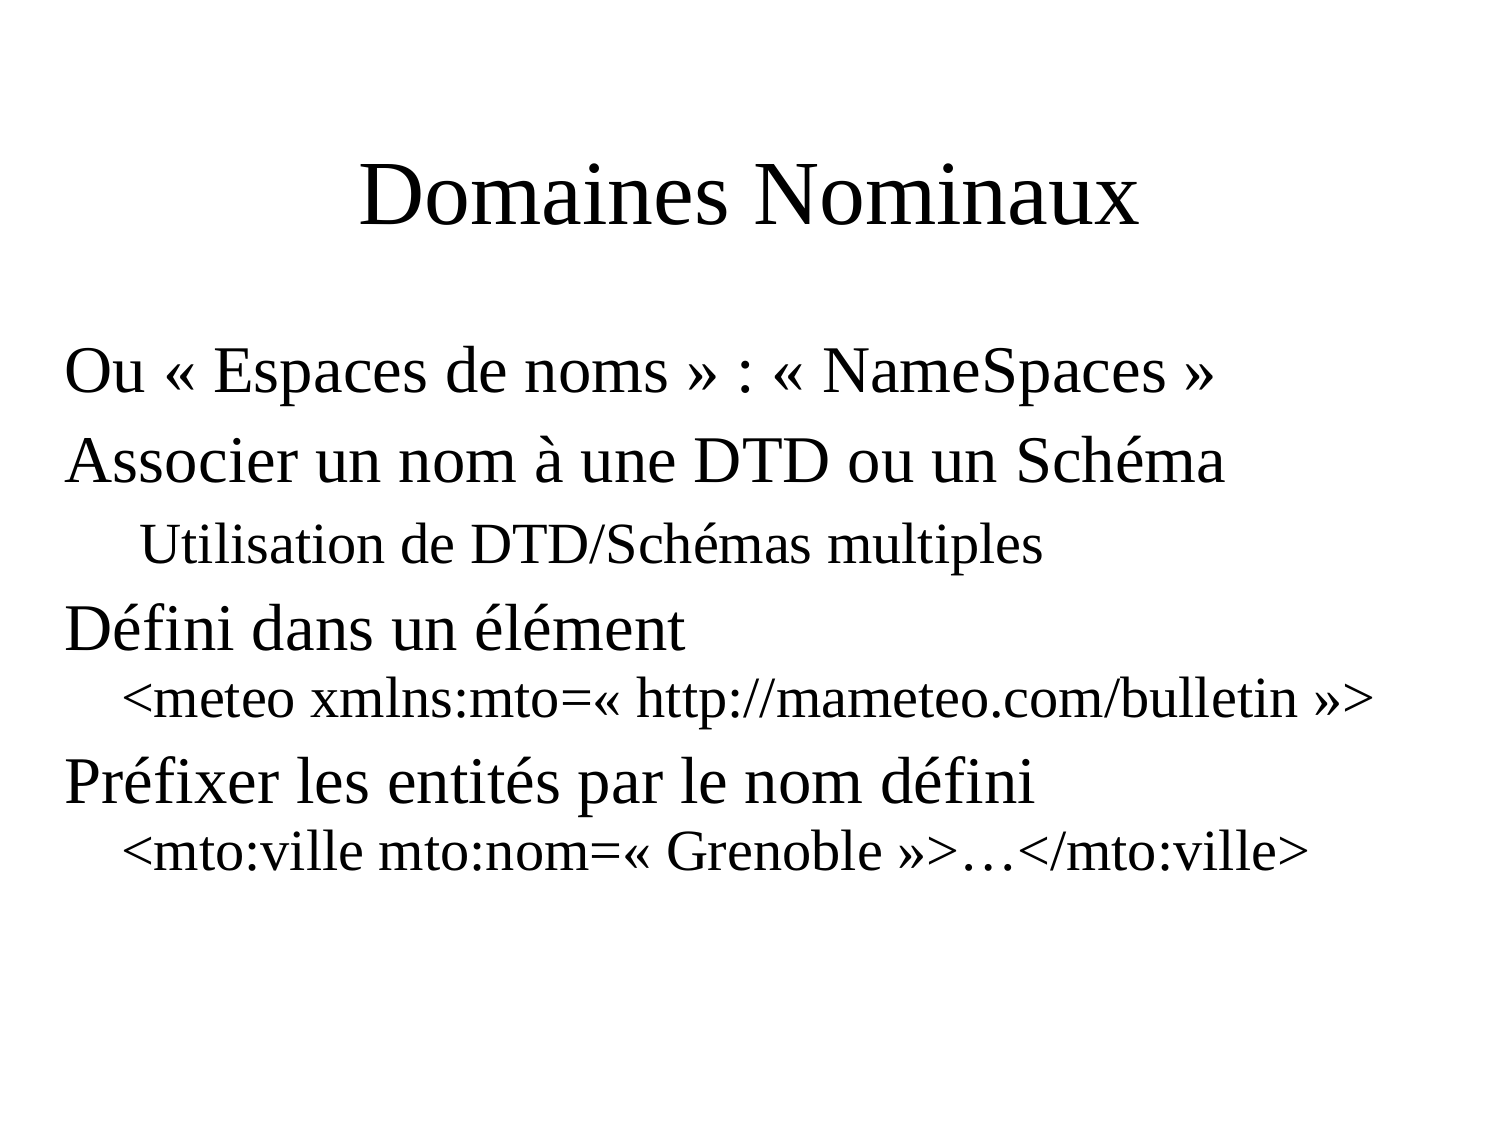

# Domaines Nominaux
Ou « Espaces de noms » : « NameSpaces »
Associer un nom à une DTD ou un Schéma
Utilisation de DTD/Schémas multiples
Défini dans un élément
<meteo xmlns:mto=« http://mameteo.com/bulletin »>
Préfixer les entités par le nom défini
<mto:ville mto:nom=« Grenoble »>…</mto:ville>